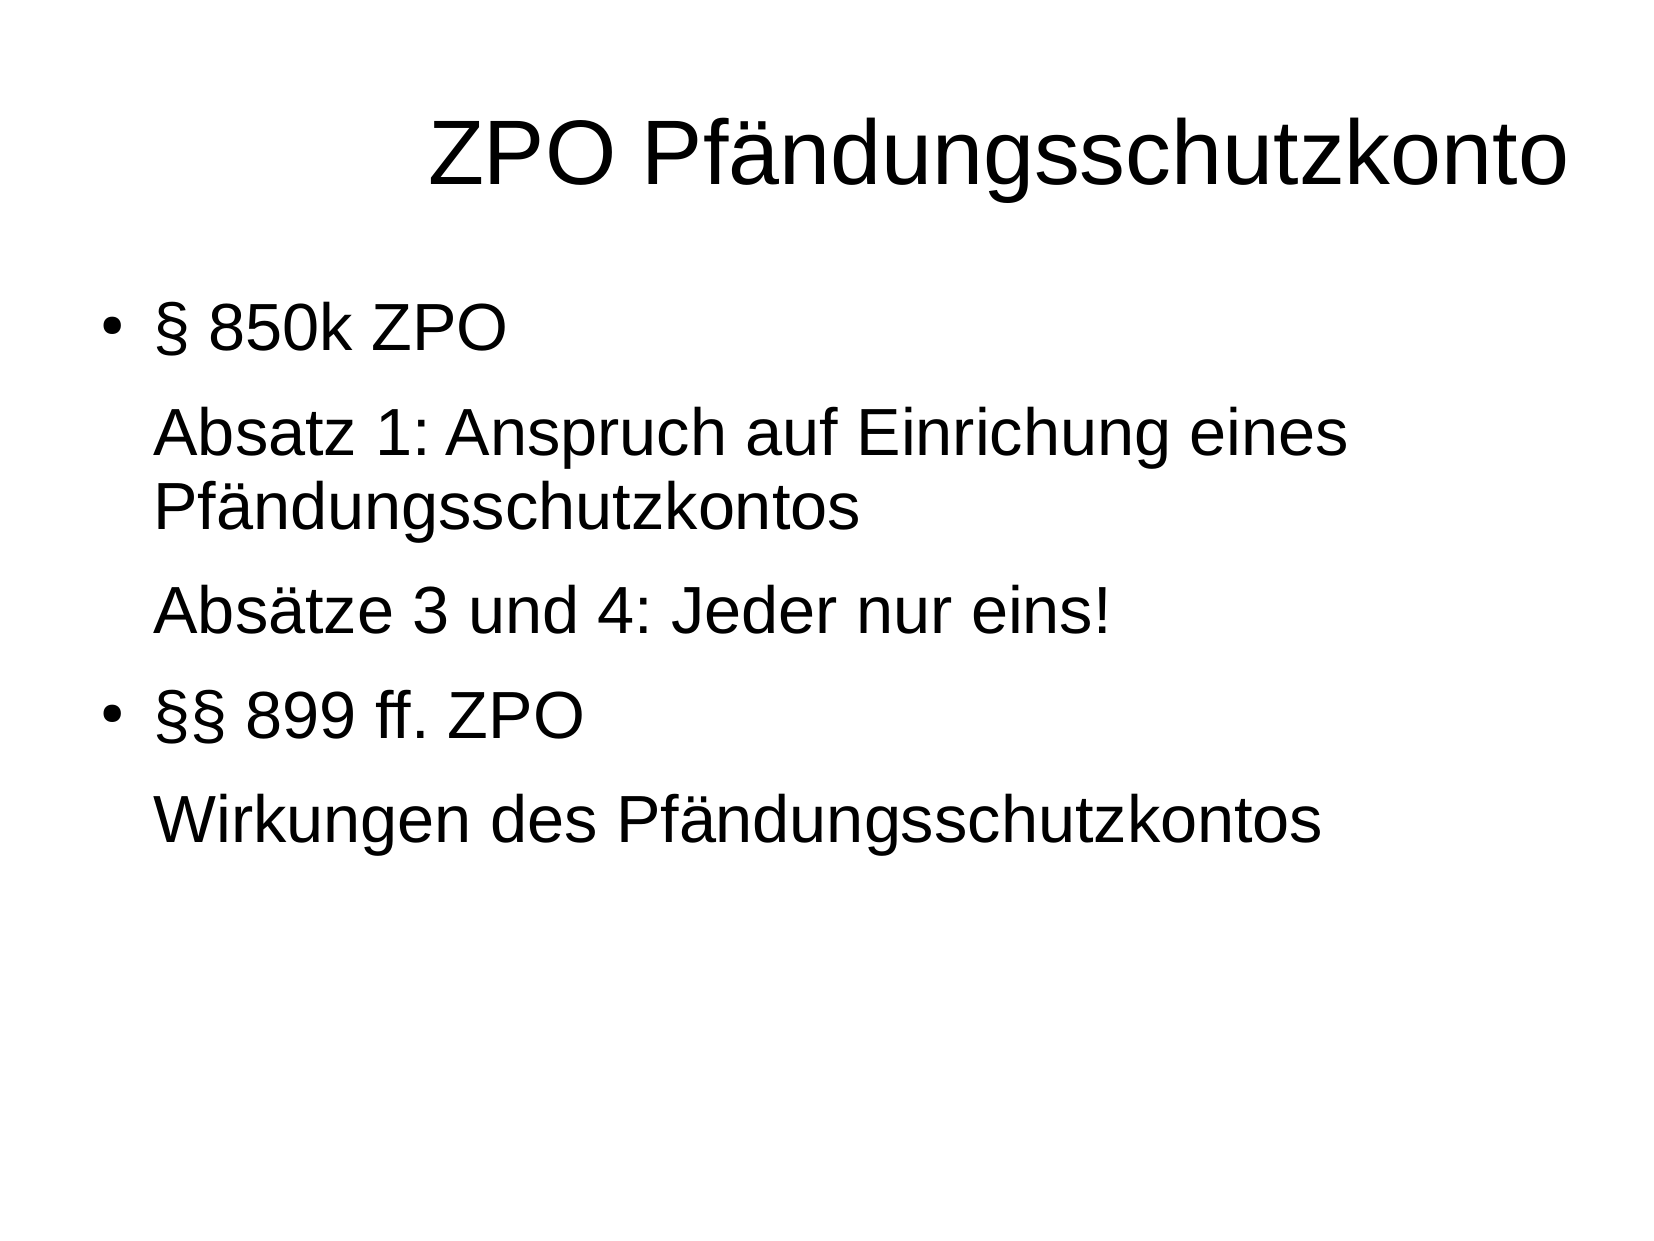

# ZPO Pfändungsschutzkonto
§ 850k ZPO
Absatz 1: Anspruch auf Einrichung eines Pfändungsschutzkontos
Absätze 3 und 4: Jeder nur eins!
§§ 899 ff. ZPO
Wirkungen des Pfändungsschutzkontos